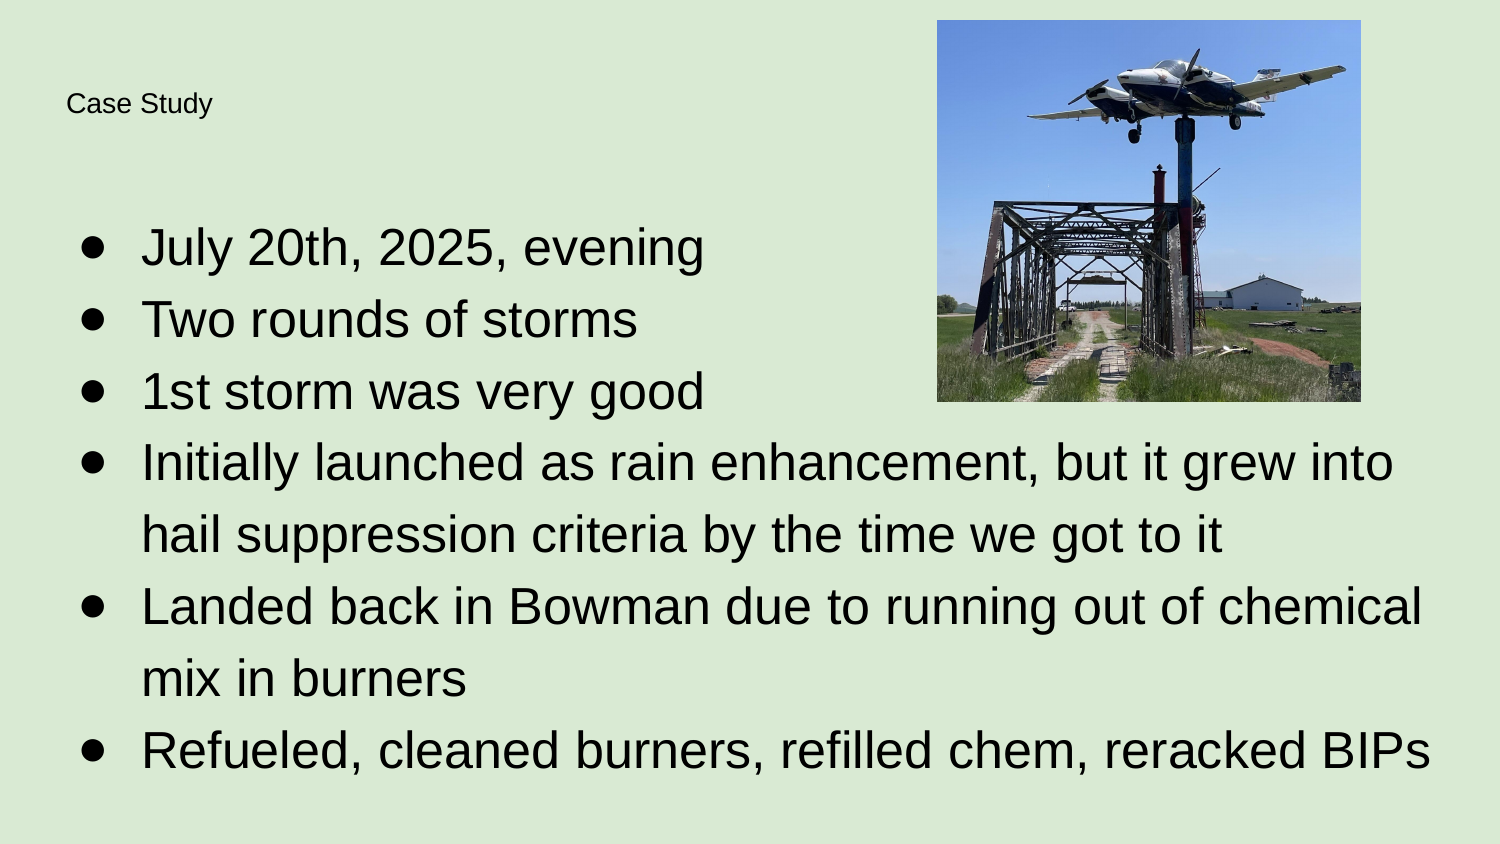

# Case Study
July 20th, 2025, evening
Two rounds of storms
1st storm was very good
Initially launched as rain enhancement, but it grew into hail suppression criteria by the time we got to it
Landed back in Bowman due to running out of chemical mix in burners
Refueled, cleaned burners, refilled chem, reracked BIPs